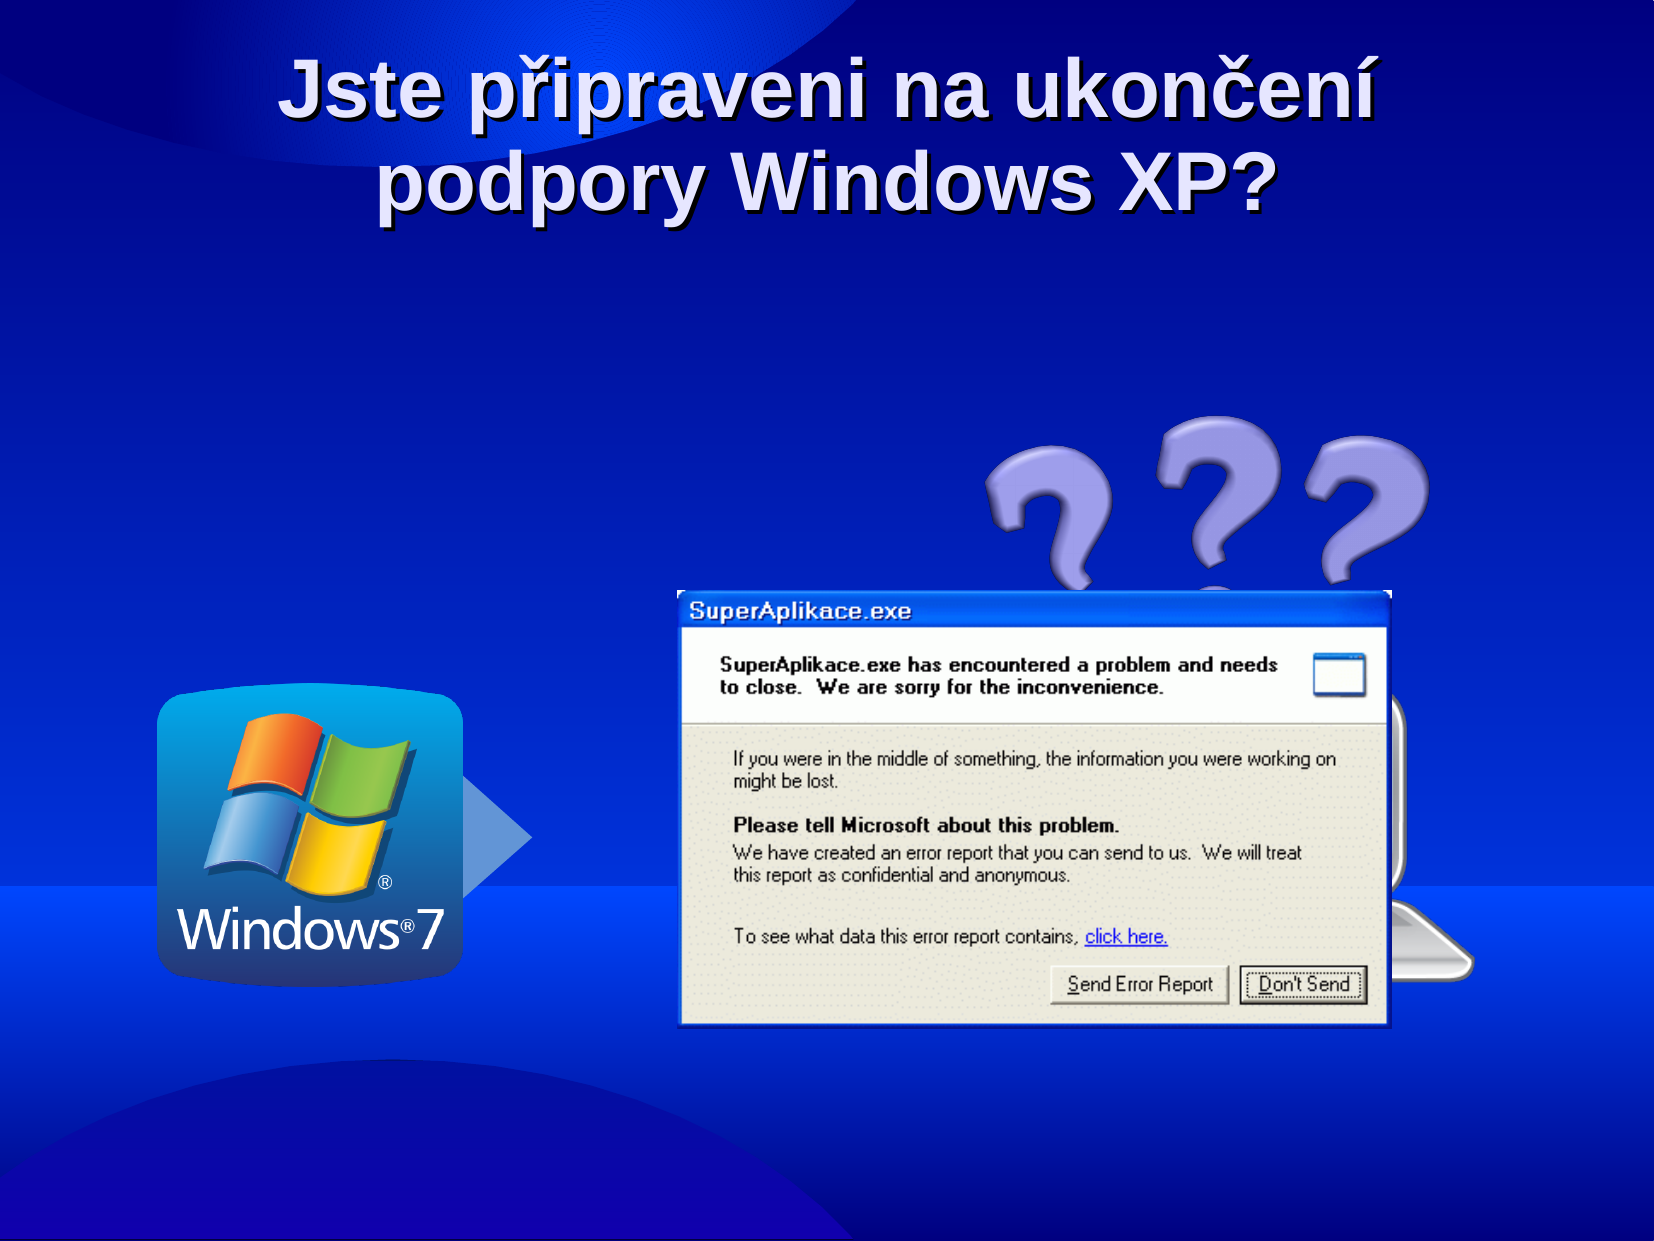

# Jste připraveni na ukončení podpory Windows XP?